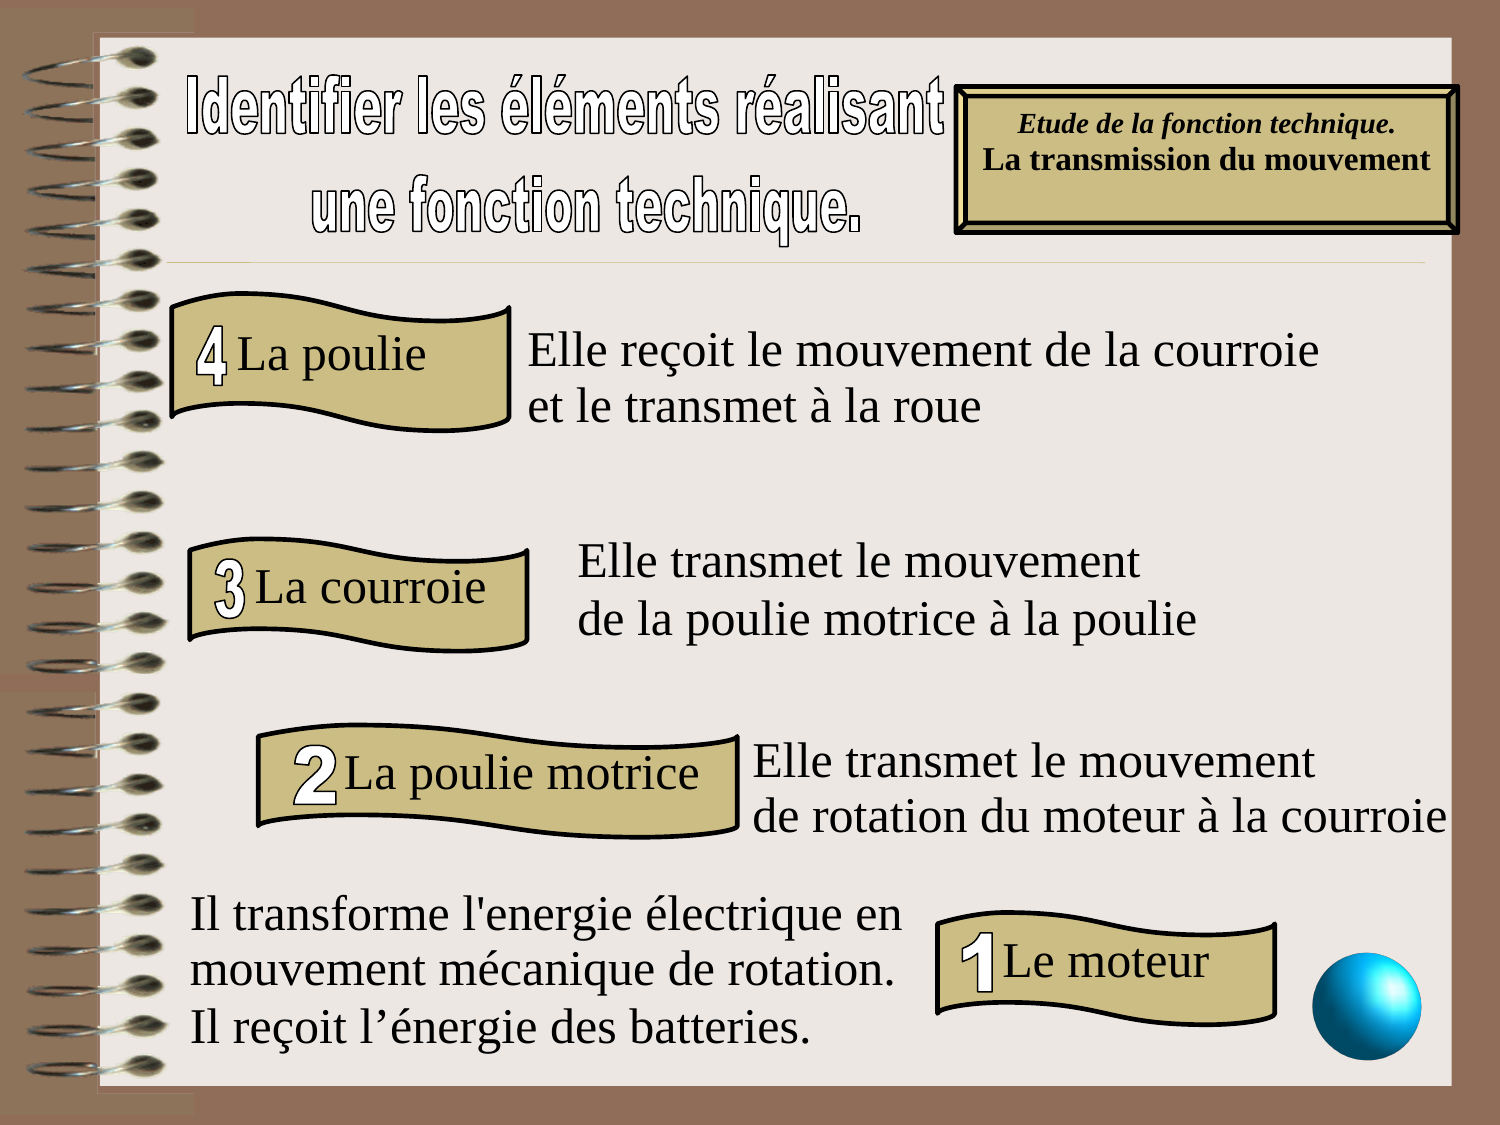

Etude de la fonction technique.
La transmission du mouvement
La poulie
Elle reçoit le mouvement de la courroie
et le transmet à la roue
Elle transmet le mouvement
de la poulie motrice à la poulie
La courroie
La poulie motrice
Elle transmet le mouvement
de rotation du moteur à la courroie
Il transforme l'energie électrique en
mouvement mécanique de rotation.
Il reçoit l’énergie des batteries.
Le moteur